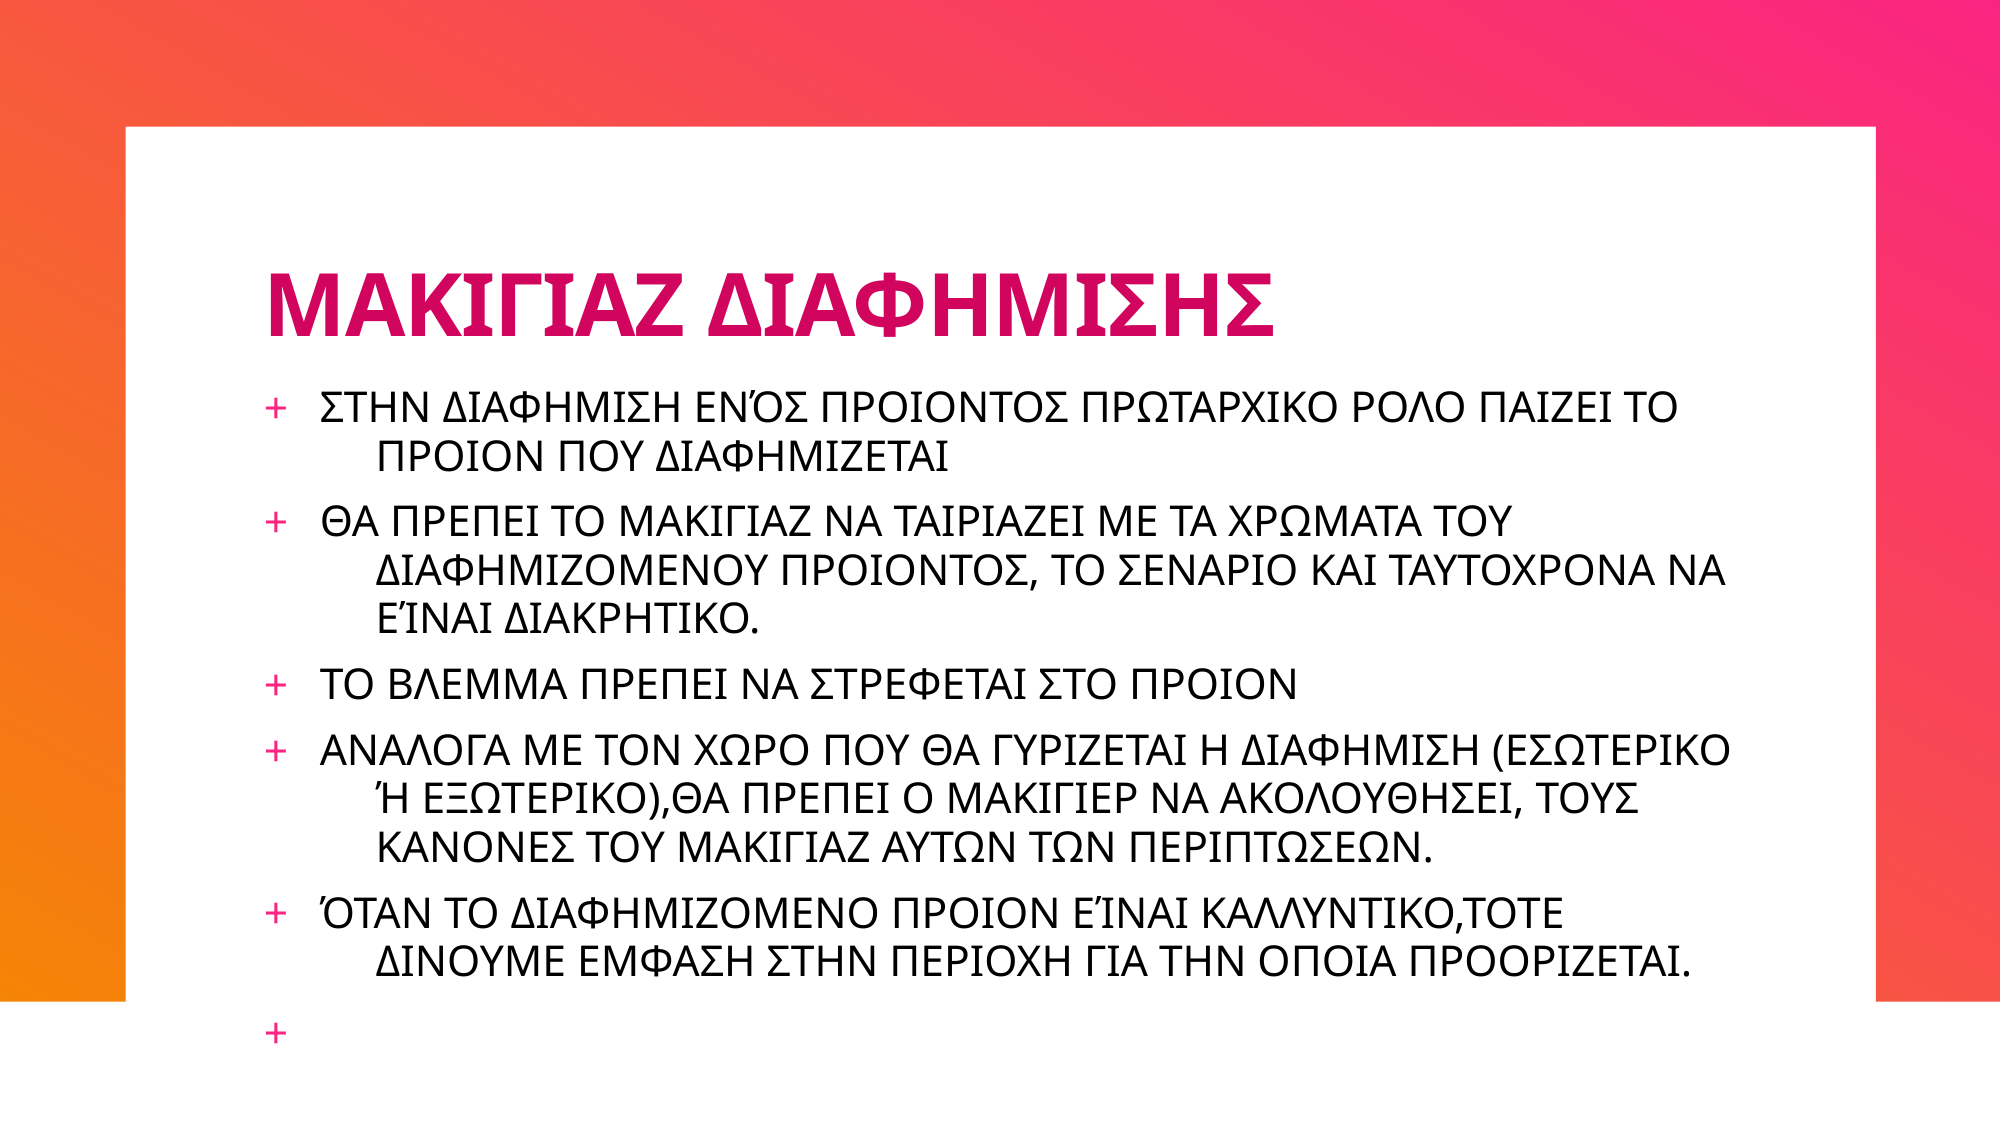

# ΜΑΚΙΓΙΑΖ ΔΙΑΦΗΜΙΣΗΣ
ΣΤΗΝ ΔΙΑΦΗΜΙΣΗ ΕΝΌΣ ΠΡΟΙΟΝΤΟΣ ΠΡΩΤΑΡΧΙΚΟ ΡΟΛΟ ΠΑΙΖΕΙ ΤΟ ΠΡΟΙΟΝ ΠΟΥ ΔΙΑΦΗΜΙΖΕΤΑΙ
ΘΑ ΠΡΕΠΕΙ ΤΟ ΜΑΚΙΓΙΑΖ ΝΑ ΤΑΙΡΙΑΖΕΙ ΜΕ ΤΑ ΧΡΩΜΑΤΑ ΤΟΥ ΔΙΑΦΗΜΙΖΟΜΕΝΟΥ ΠΡΟΙΟΝΤΟΣ, ΤΟ ΣΕΝΑΡΙΟ ΚΑΙ ΤΑΥΤΟΧΡΟΝΑ ΝΑ ΕΊΝΑΙ ΔΙΑΚΡΗΤΙΚΟ.
ΤΟ ΒΛΕΜΜΑ ΠΡΕΠΕΙ ΝΑ ΣΤΡΕΦΕΤΑΙ ΣΤΟ ΠΡΟΙΟΝ
ΑΝΑΛΟΓΑ ΜΕ ΤΟΝ ΧΩΡΟ ΠΟΥ ΘΑ ΓΥΡΙΖΕΤΑΙ Η ΔΙΑΦΗΜΙΣΗ (ΕΣΩΤΕΡΙΚΟ Ή ΕΞΩΤΕΡΙΚΟ),ΘΑ ΠΡΕΠΕΙ Ο ΜΑΚΙΓΙΕΡ ΝΑ ΑΚΟΛΟΥΘΗΣΕΙ, ΤΟΥΣ ΚΑΝΟΝΕΣ ΤΟΥ ΜΑΚΙΓΙΑΖ ΑΥΤΩΝ ΤΩΝ ΠΕΡΙΠΤΩΣΕΩΝ.
ΌΤΑΝ ΤΟ ΔΙΑΦΗΜΙΖΟΜΕΝΟ ΠΡΟΙΟΝ ΕΊΝΑΙ ΚΑΛΛΥΝΤΙΚΟ,ΤΟΤΕ ΔΙΝΟΥΜΕ ΕΜΦΑΣΗ ΣΤΗΝ ΠΕΡΙΟΧΗ ΓΙΑ ΤΗΝ ΟΠΟΙΑ ΠΡΟΟΡΙΖΕΤΑΙ.